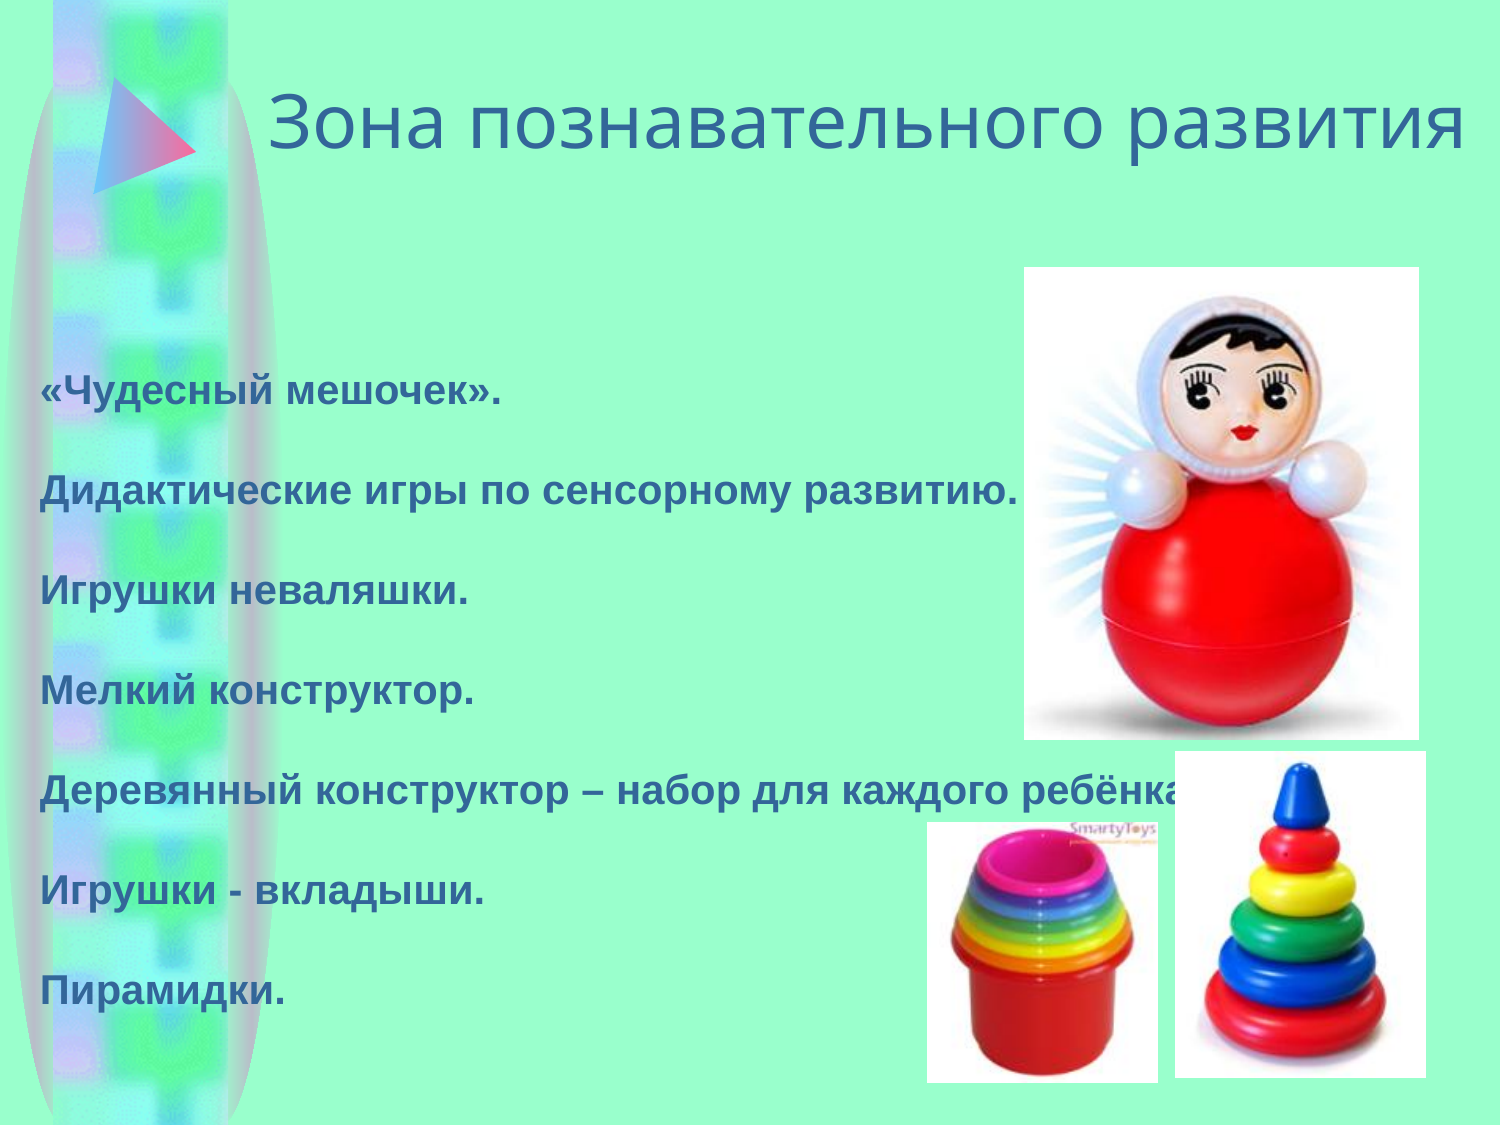

Зона познавательного развития
«Чудесный мешочек».
Дидактические игры по сенсорному развитию.
Игрушки неваляшки.
Мелкий конструктор.
Деревянный конструктор – набор для каждого ребёнка.
Игрушки - вкладыши.
Пирамидки.